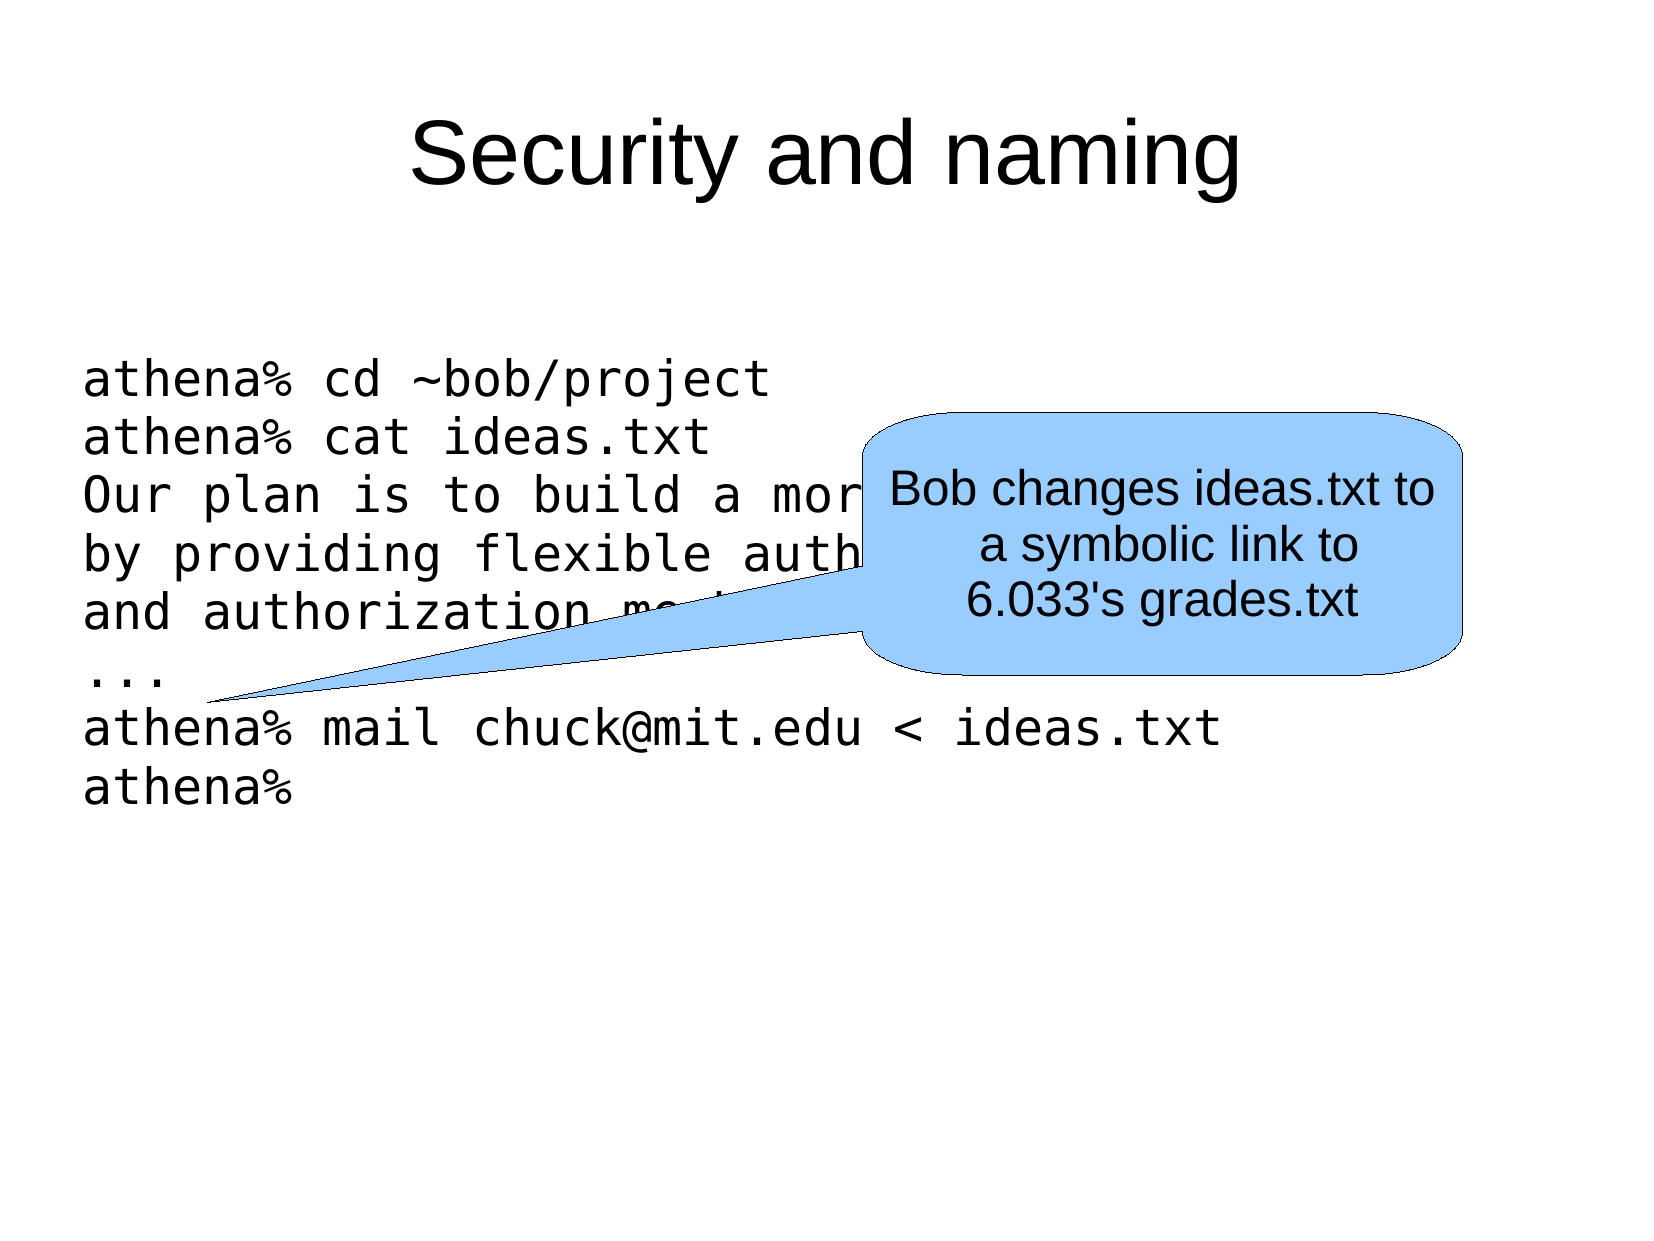

# Security and naming
athena% cd ~bob/project
athena% cat ideas.txt
Our plan is to build a more secure OS,
by providing flexible authentication
and authorization mechanisms.
...
athena% mail chuck@mit.edu < ideas.txt
athena%
Bob changes ideas.txt to
 a symbolic link to
6.033's grades.txt